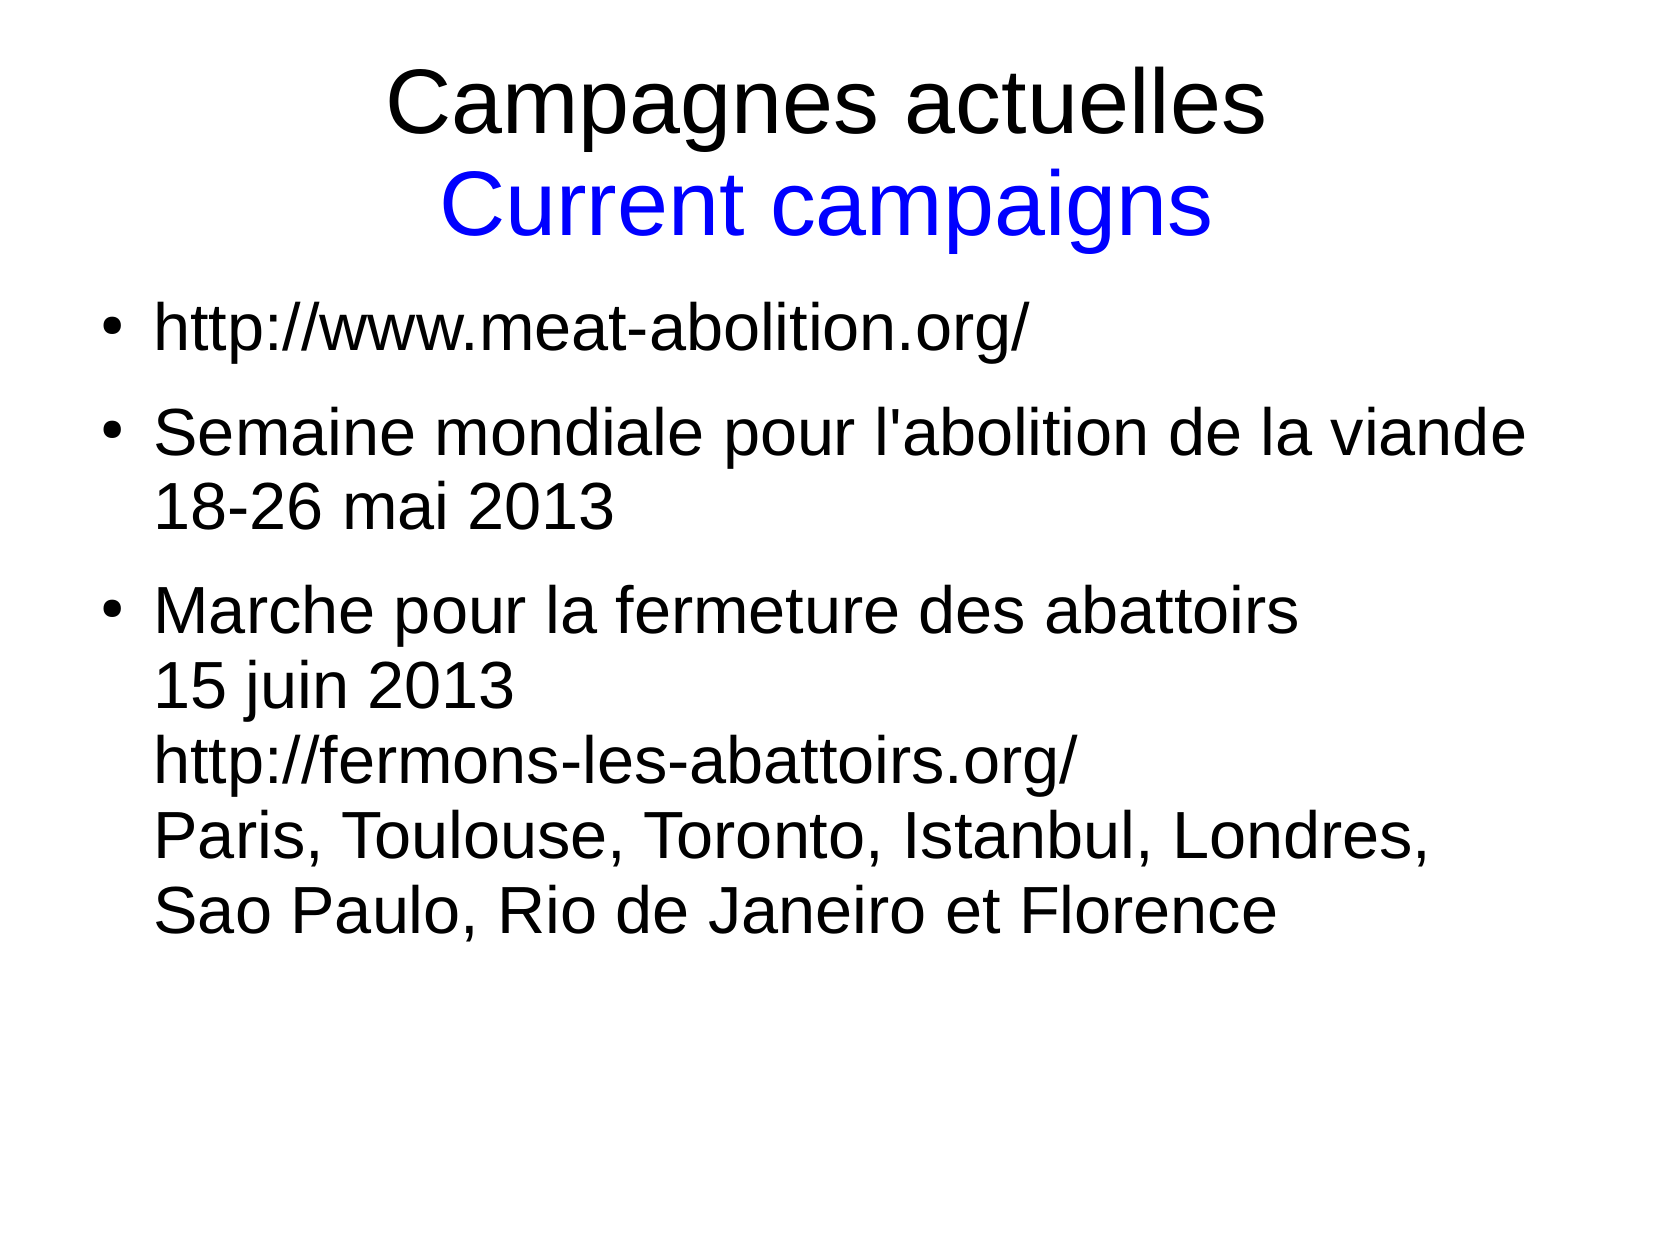

# Campagnes actuelles Current campaigns
http://www.meat-abolition.org/
Semaine mondiale pour l'abolition de la viande
18-26 mai 2013
Marche pour la fermeture des abattoirs
15 juin 2013
http://fermons-les-abattoirs.org/
Paris, Toulouse, Toronto, Istanbul, Londres, Sao Paulo, Rio de Janeiro et Florence